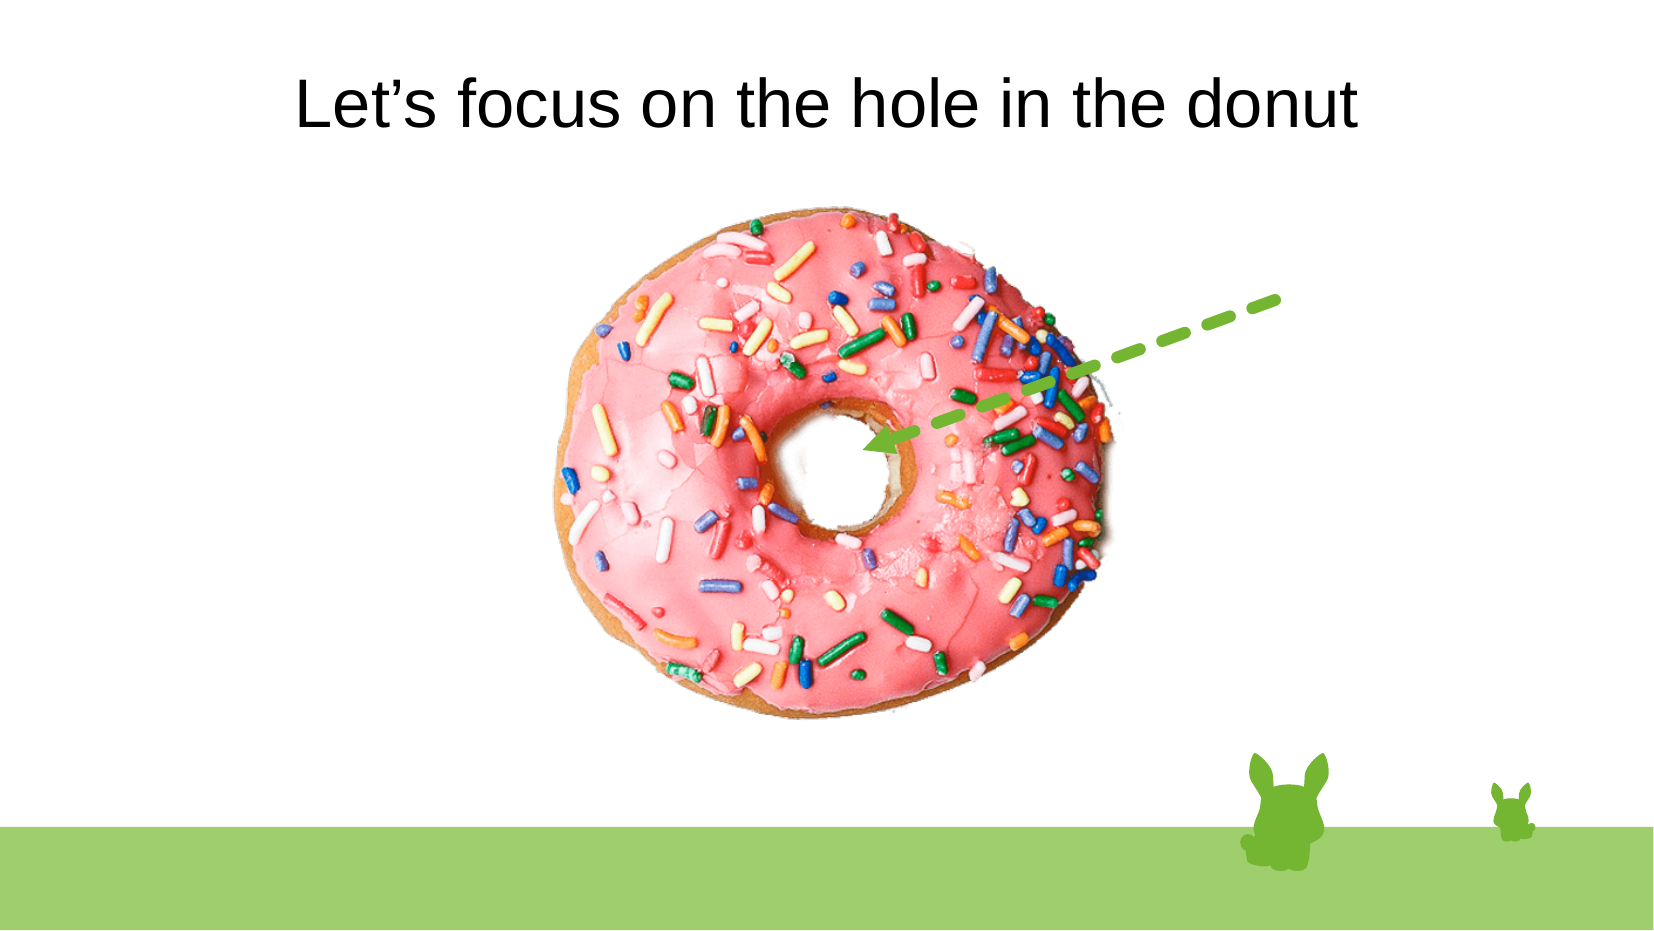

# Let’s focus on the hole in the donut